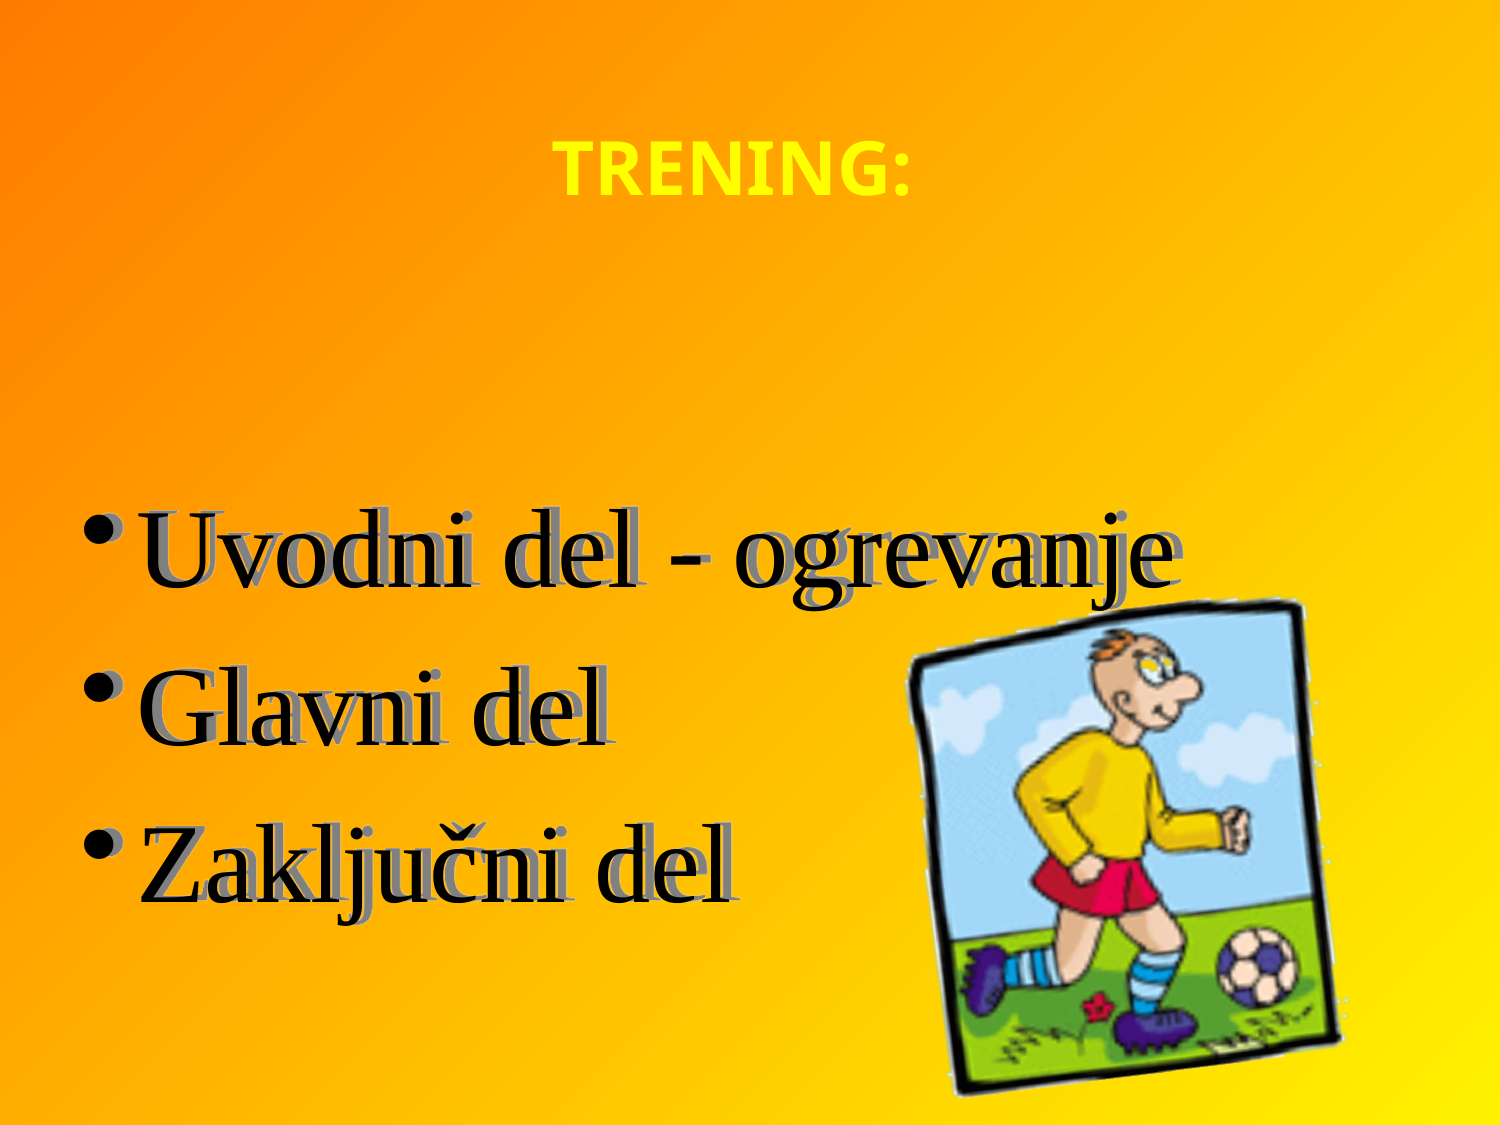

TRENING:
# Uvodni del - ogrevanje
Glavni del
Zaključni del